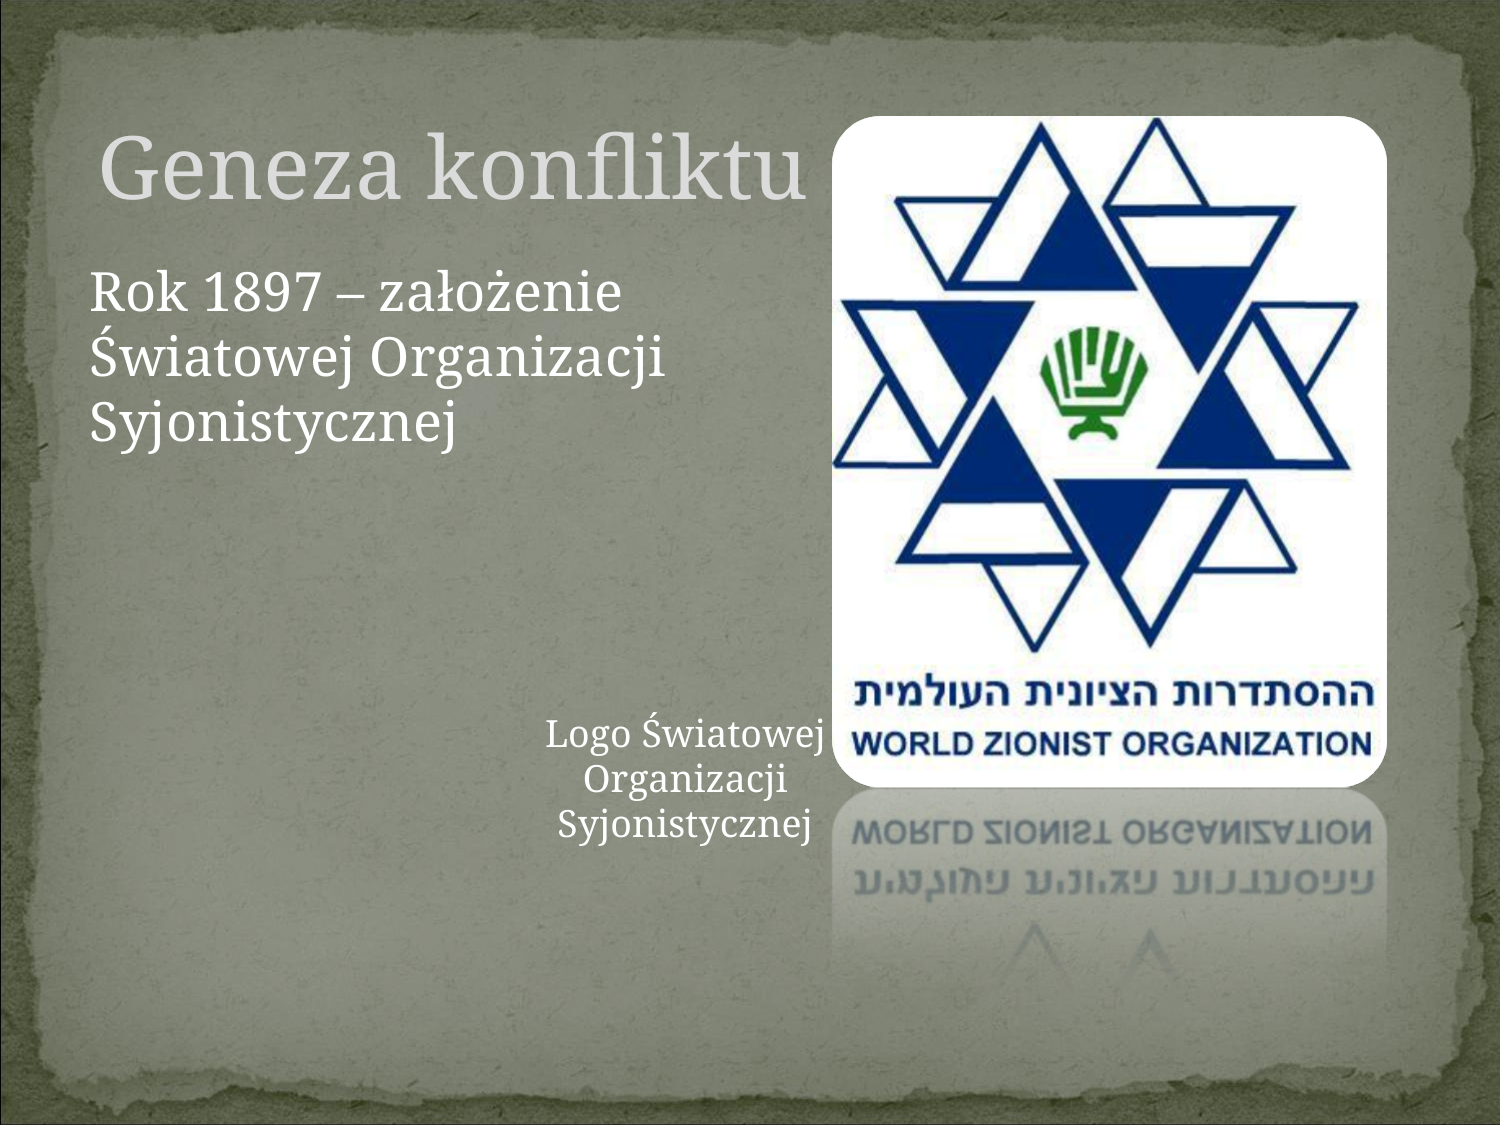

Geneza konfliktu
Rok 1897 – założenie Światowej Organizacji Syjonistycznej
Logo Światowej Organizacji Syjonistycznej